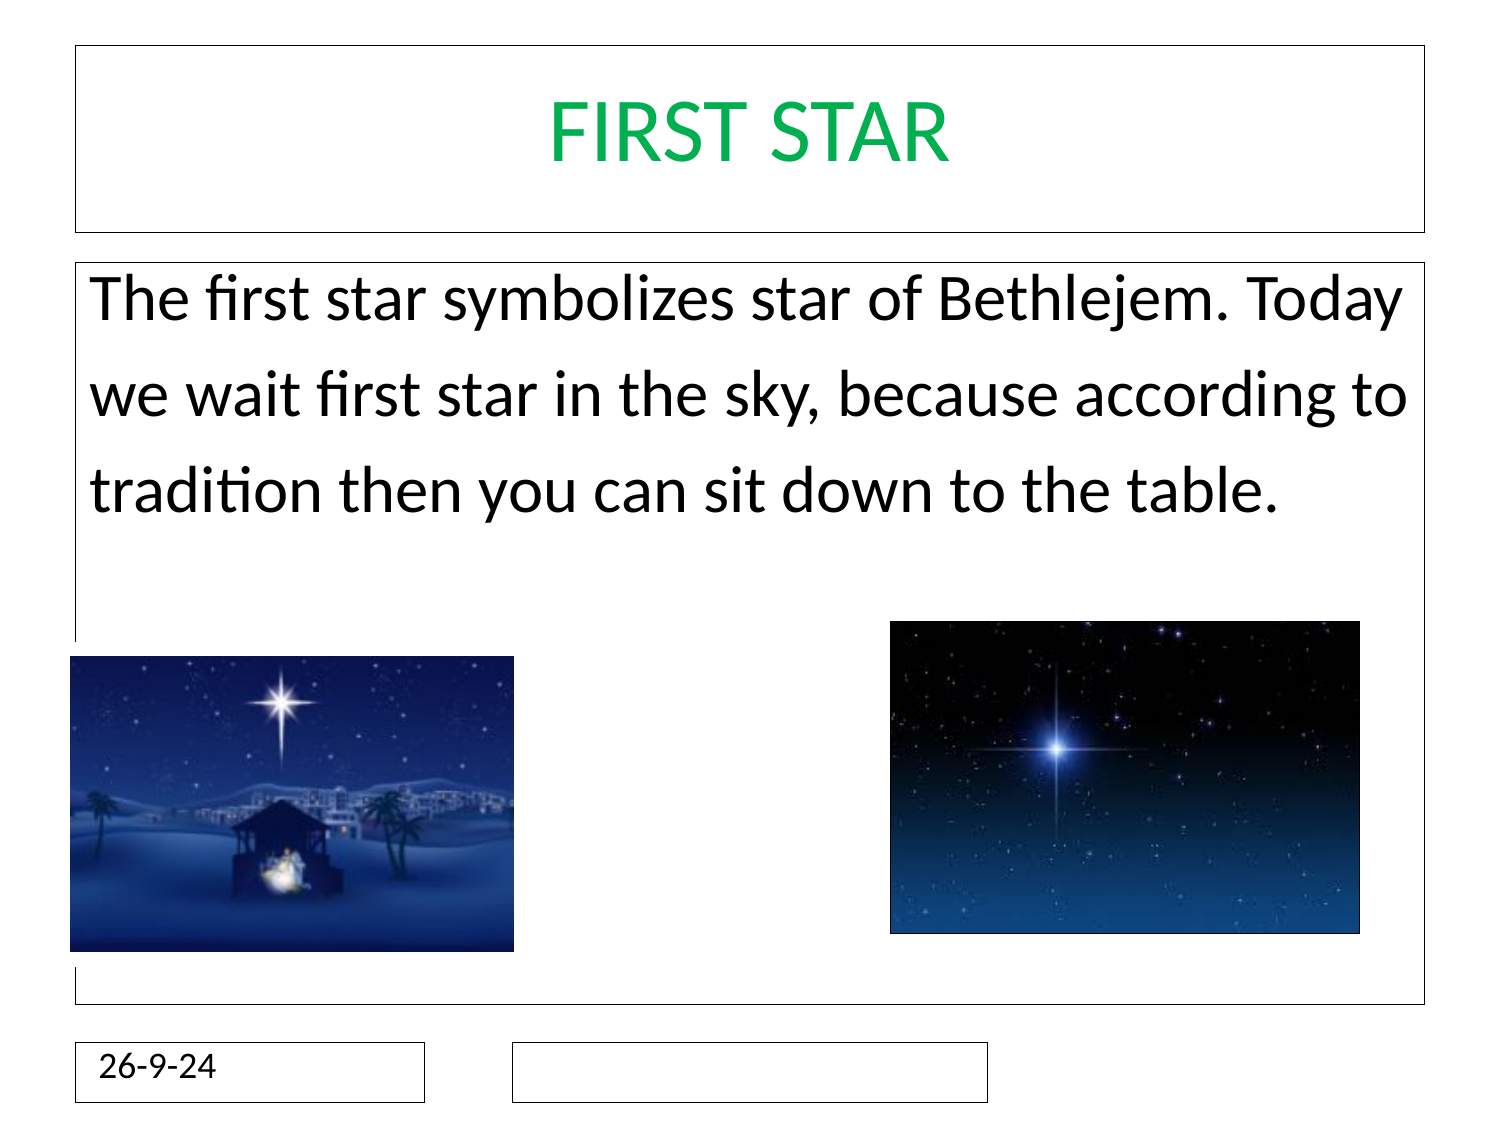

# FIRST STAR
The first star symbolizes star of Bethlejem. Today
we wait first star in the sky, because according to
tradition then you can sit down to the table.